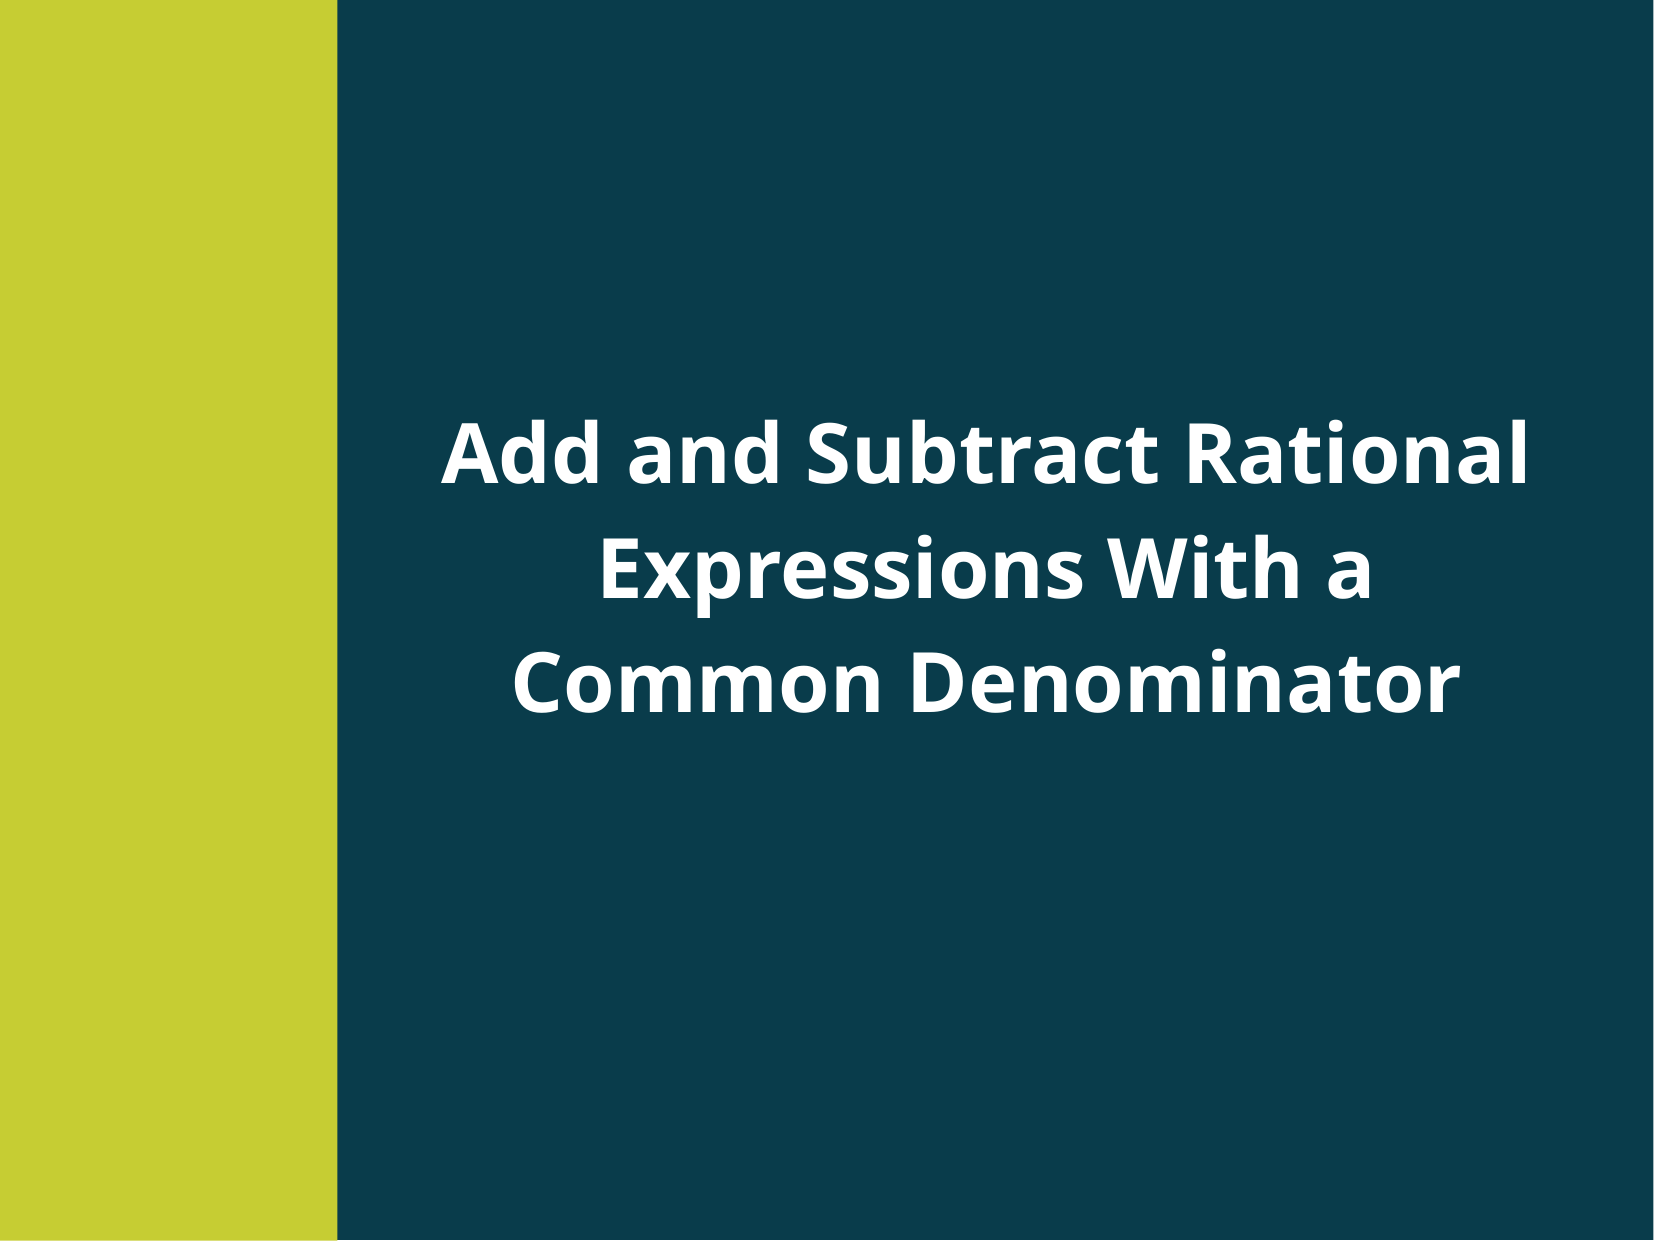

# Add and Subtract Rational Expressions With a Common Denominator